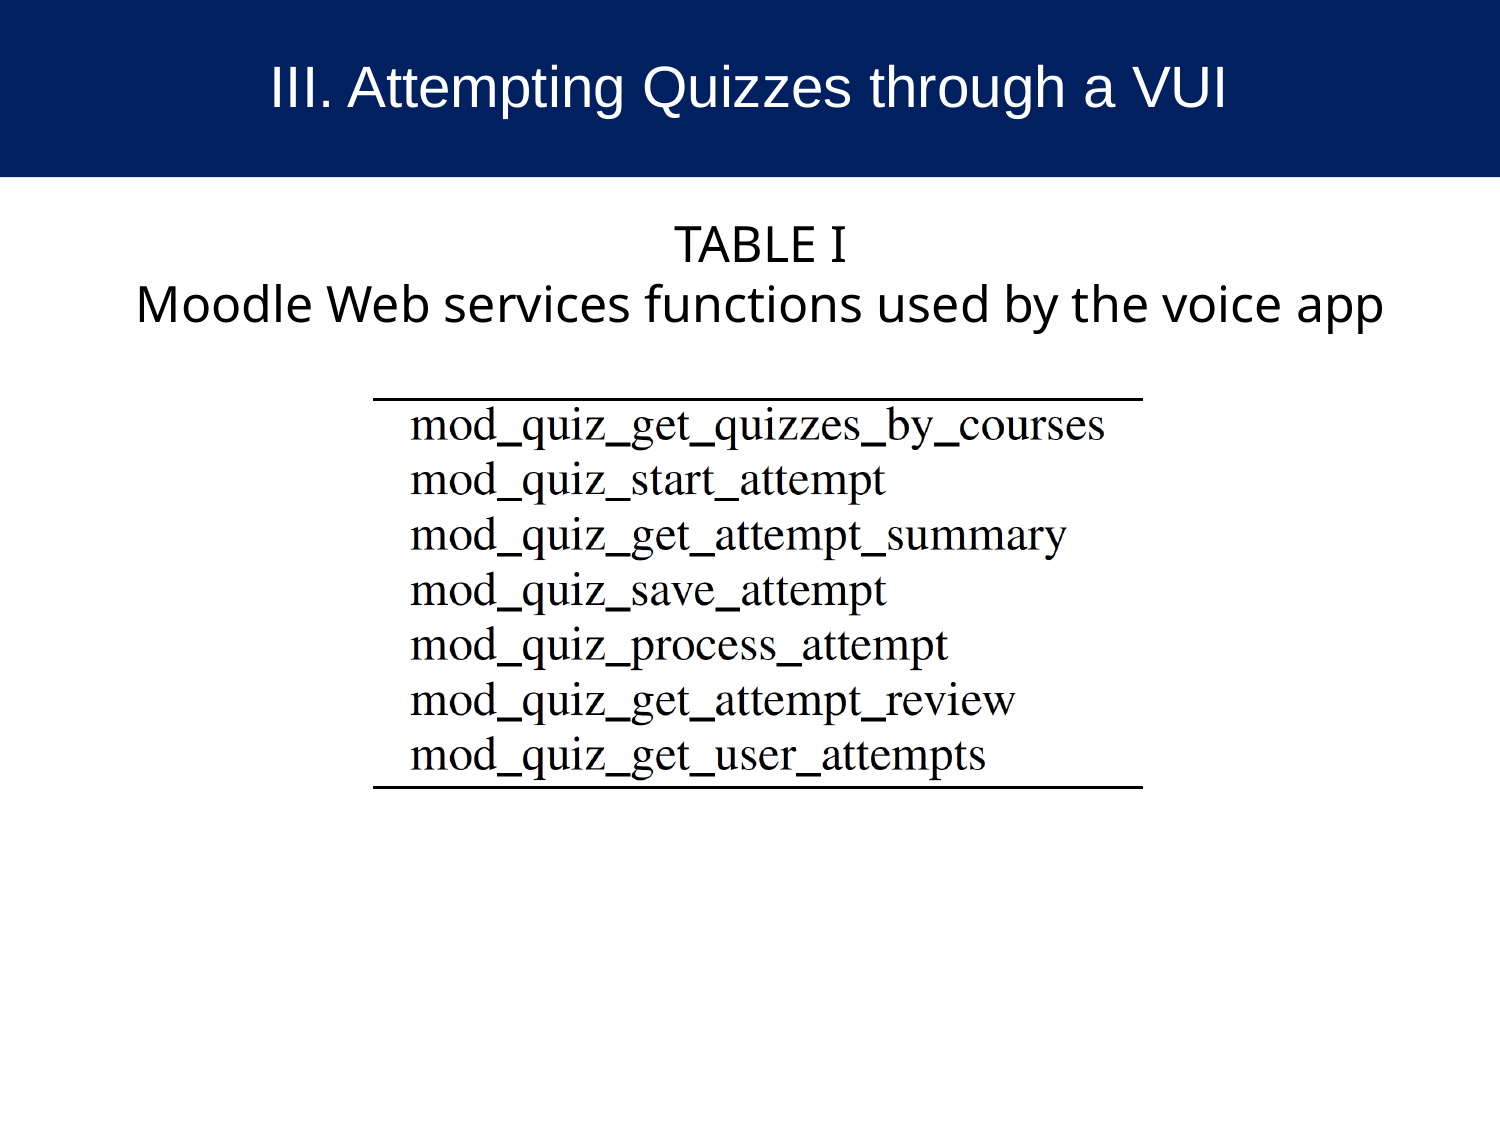

III. Attempting Quizzes through a VUI
TABLE I
Moodle Web services functions used by the voice app